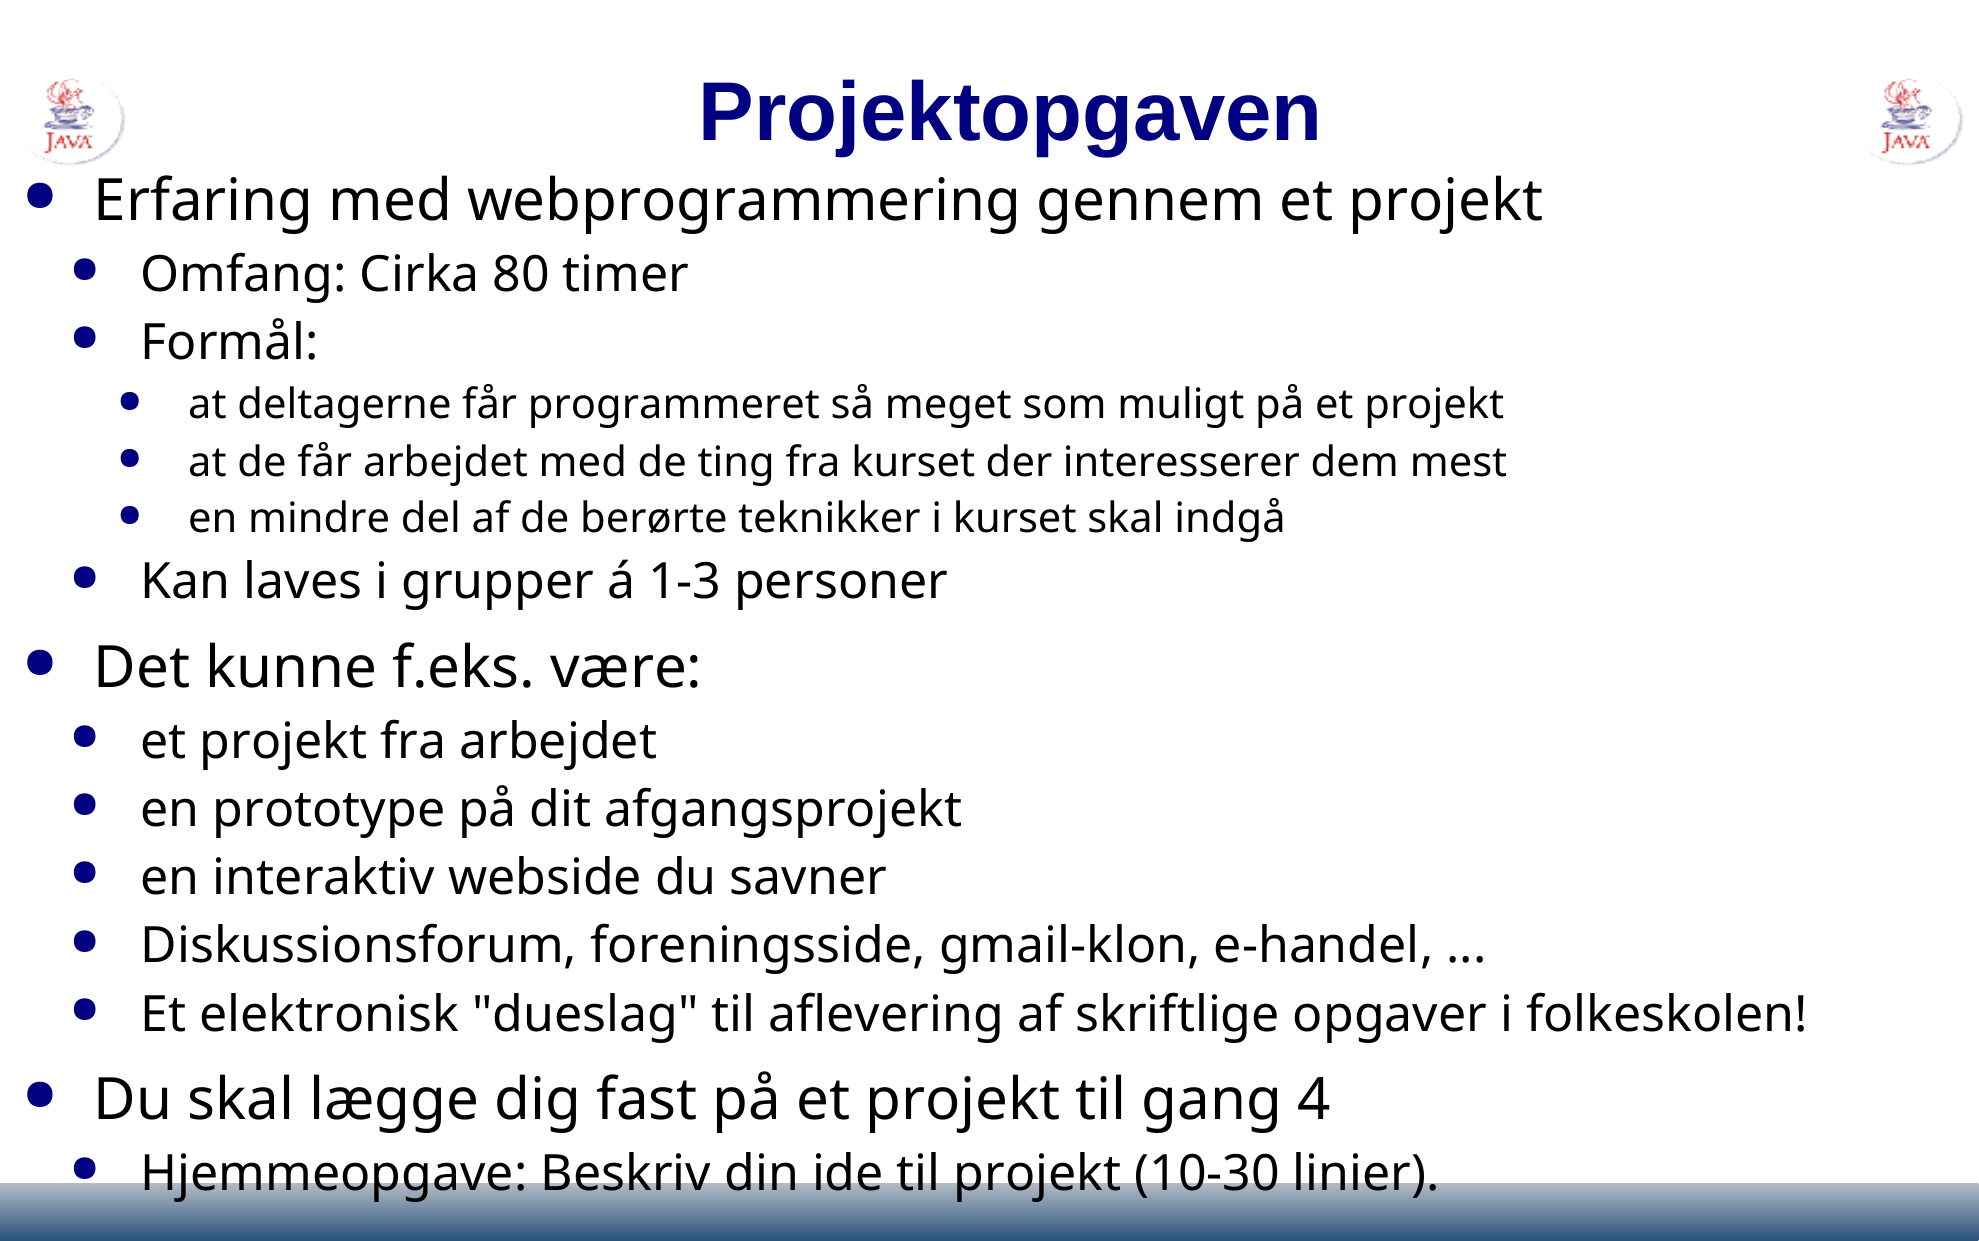

# Projektopgaven
Erfaring med webprogrammering gennem et projekt
Omfang: Cirka 80 timer
Formål:
at deltagerne får programmeret så meget som muligt på et projekt
at de får arbejdet med de ting fra kurset der interesserer dem mest
en mindre del af de berørte teknikker i kurset skal indgå
Kan laves i grupper á 1-3 personer
Det kunne f.eks. være:
et projekt fra arbejdet
en prototype på dit afgangsprojekt
en interaktiv webside du savner
Diskussionsforum, foreningsside, gmail-klon, e-handel, ...
Et elektronisk "dueslag" til aflevering af skriftlige opgaver i folkeskolen!
Du skal lægge dig fast på et projekt til gang 4
Hjemmeopgave: Beskriv din ide til projekt (10-30 linier).